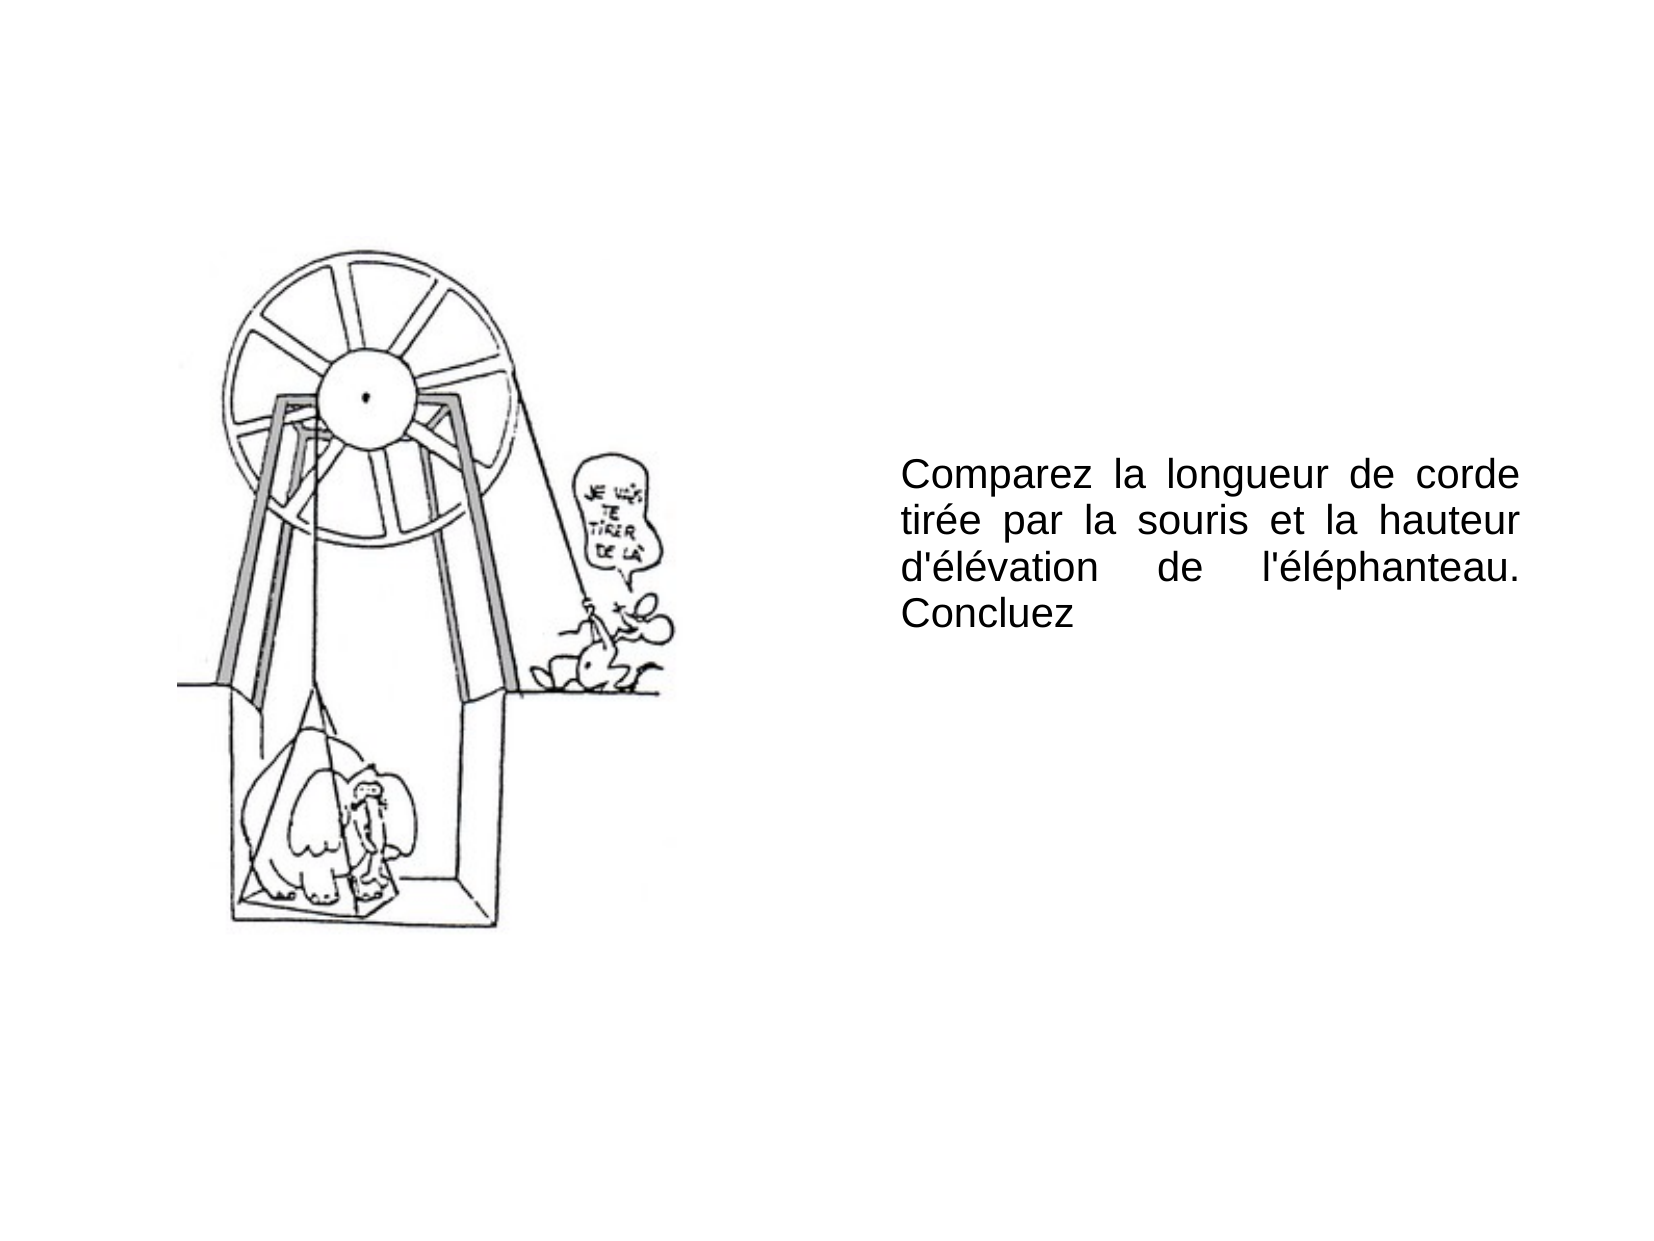

Comparez la longueur de corde tirée par la souris et la hauteur d'élévation de l'éléphanteau. Concluez